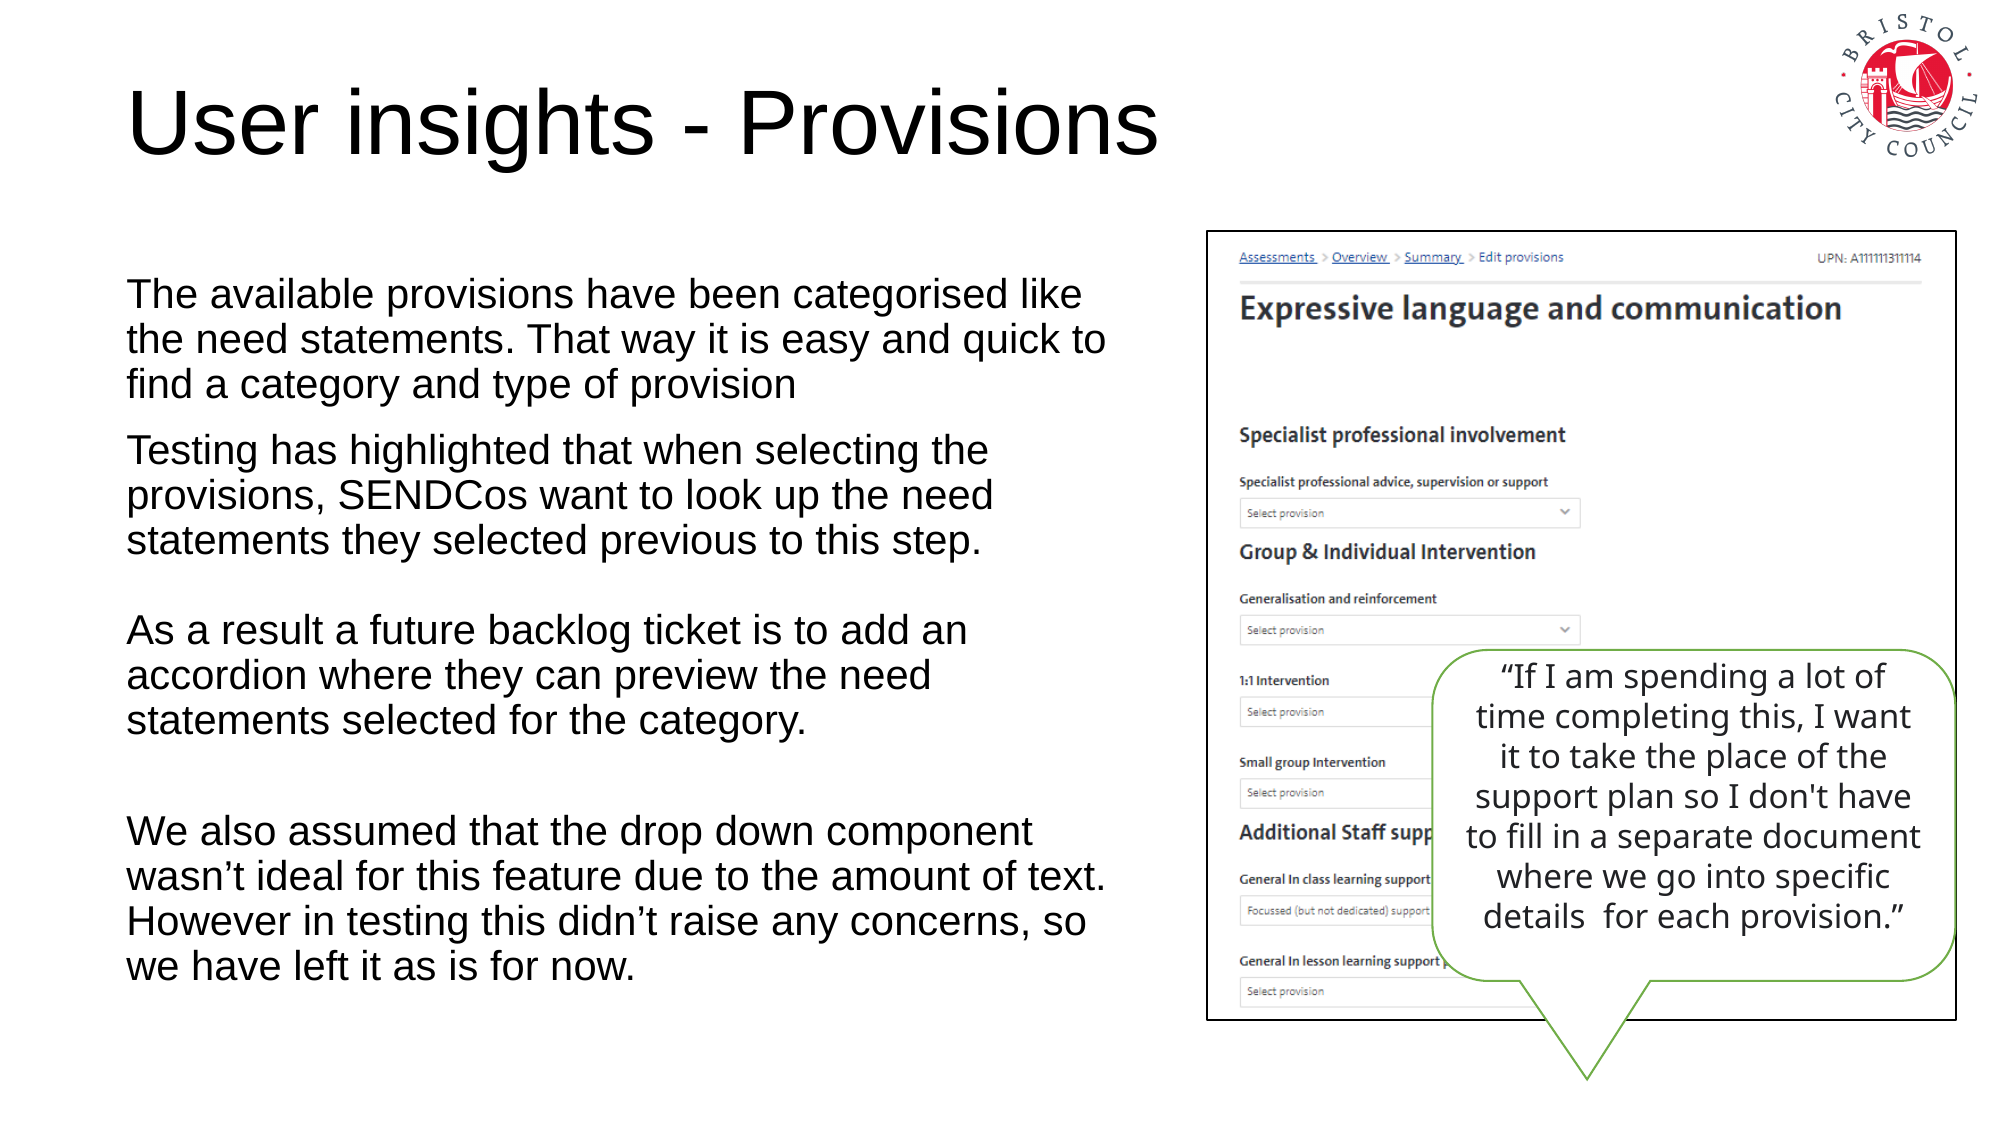

User insights - Provisions
# The available provisions have been categorised like the need statements. That way it is easy and quick to find a category and type of provision
Testing has highlighted that when selecting the provisions, SENDCos want to look up the need statements they selected previous to this step.
As a result a future backlog ticket is to add an accordion where they can preview the need statements selected for the category.
We also assumed that the drop down component wasn’t ideal for this feature due to the amount of text. However in testing this didn’t raise any concerns, so we have left it as is for now.
“If I am spending a lot of time completing this, I want it to take the place of the support plan so I don't have to fill in a separate document where we go into specific details for each provision.”